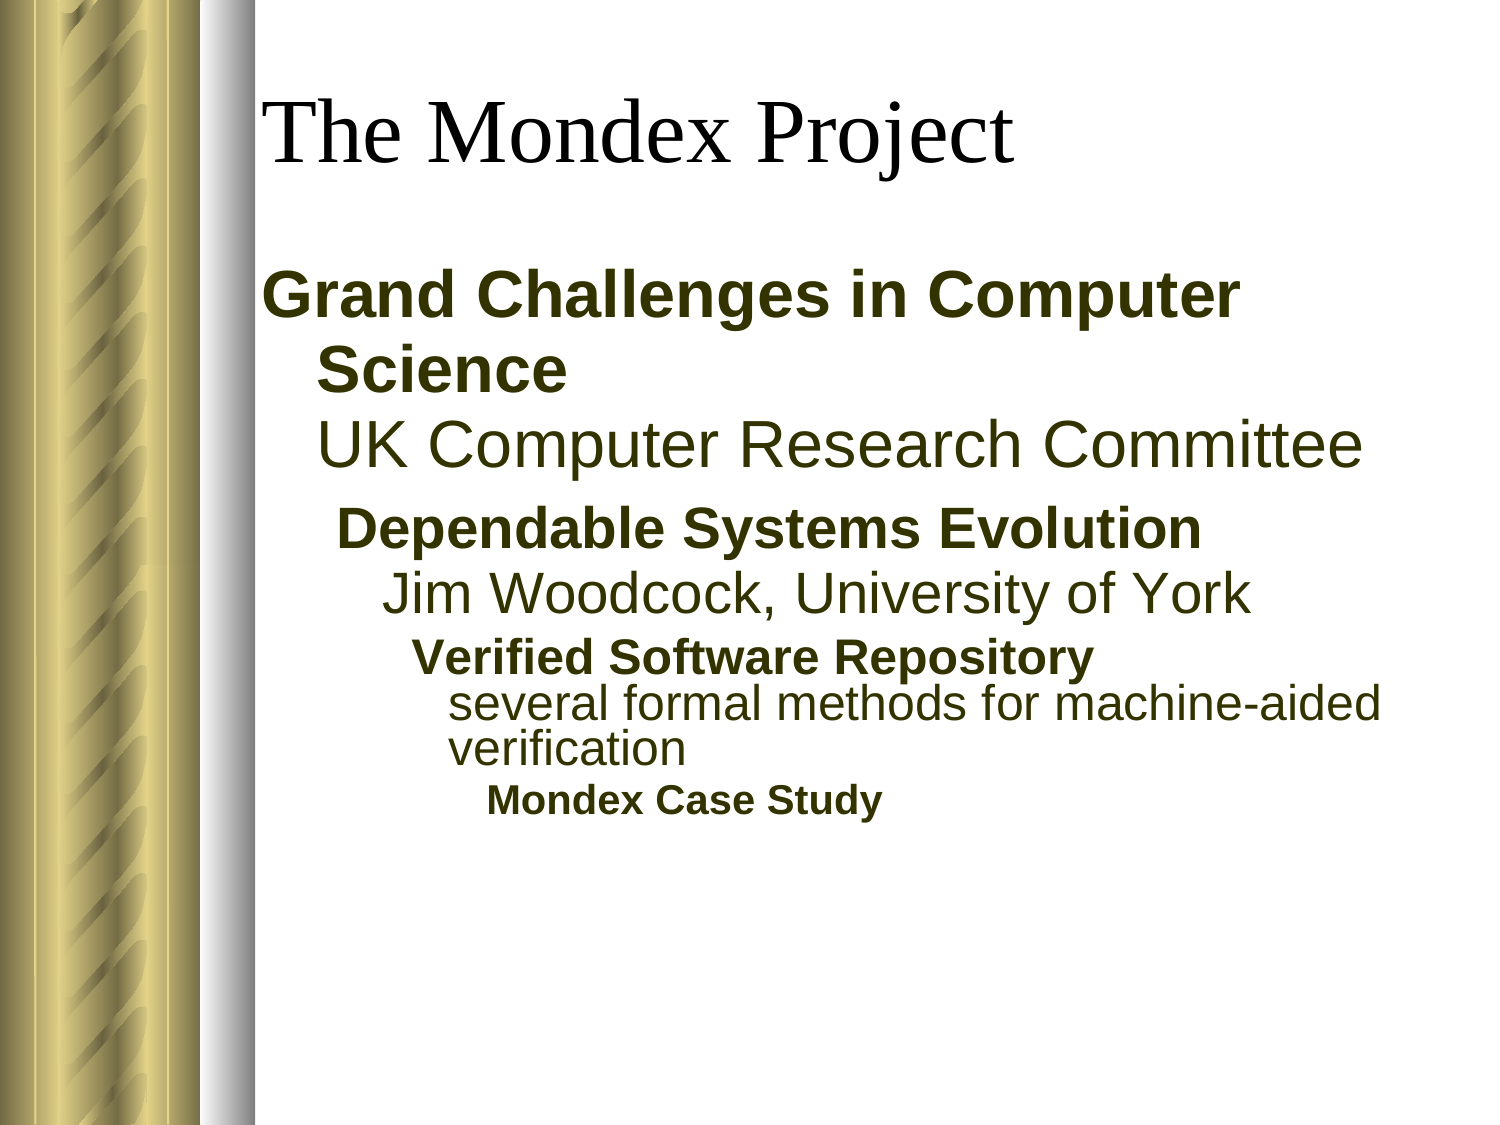

# The Mondex Project
Grand Challenges in Computer Science
UK Computer Research Committee
Dependable Systems Evolution
Jim Woodcock, University of York
Verified Software Repository
several formal methods for machine-aided verification
Mondex Case Study